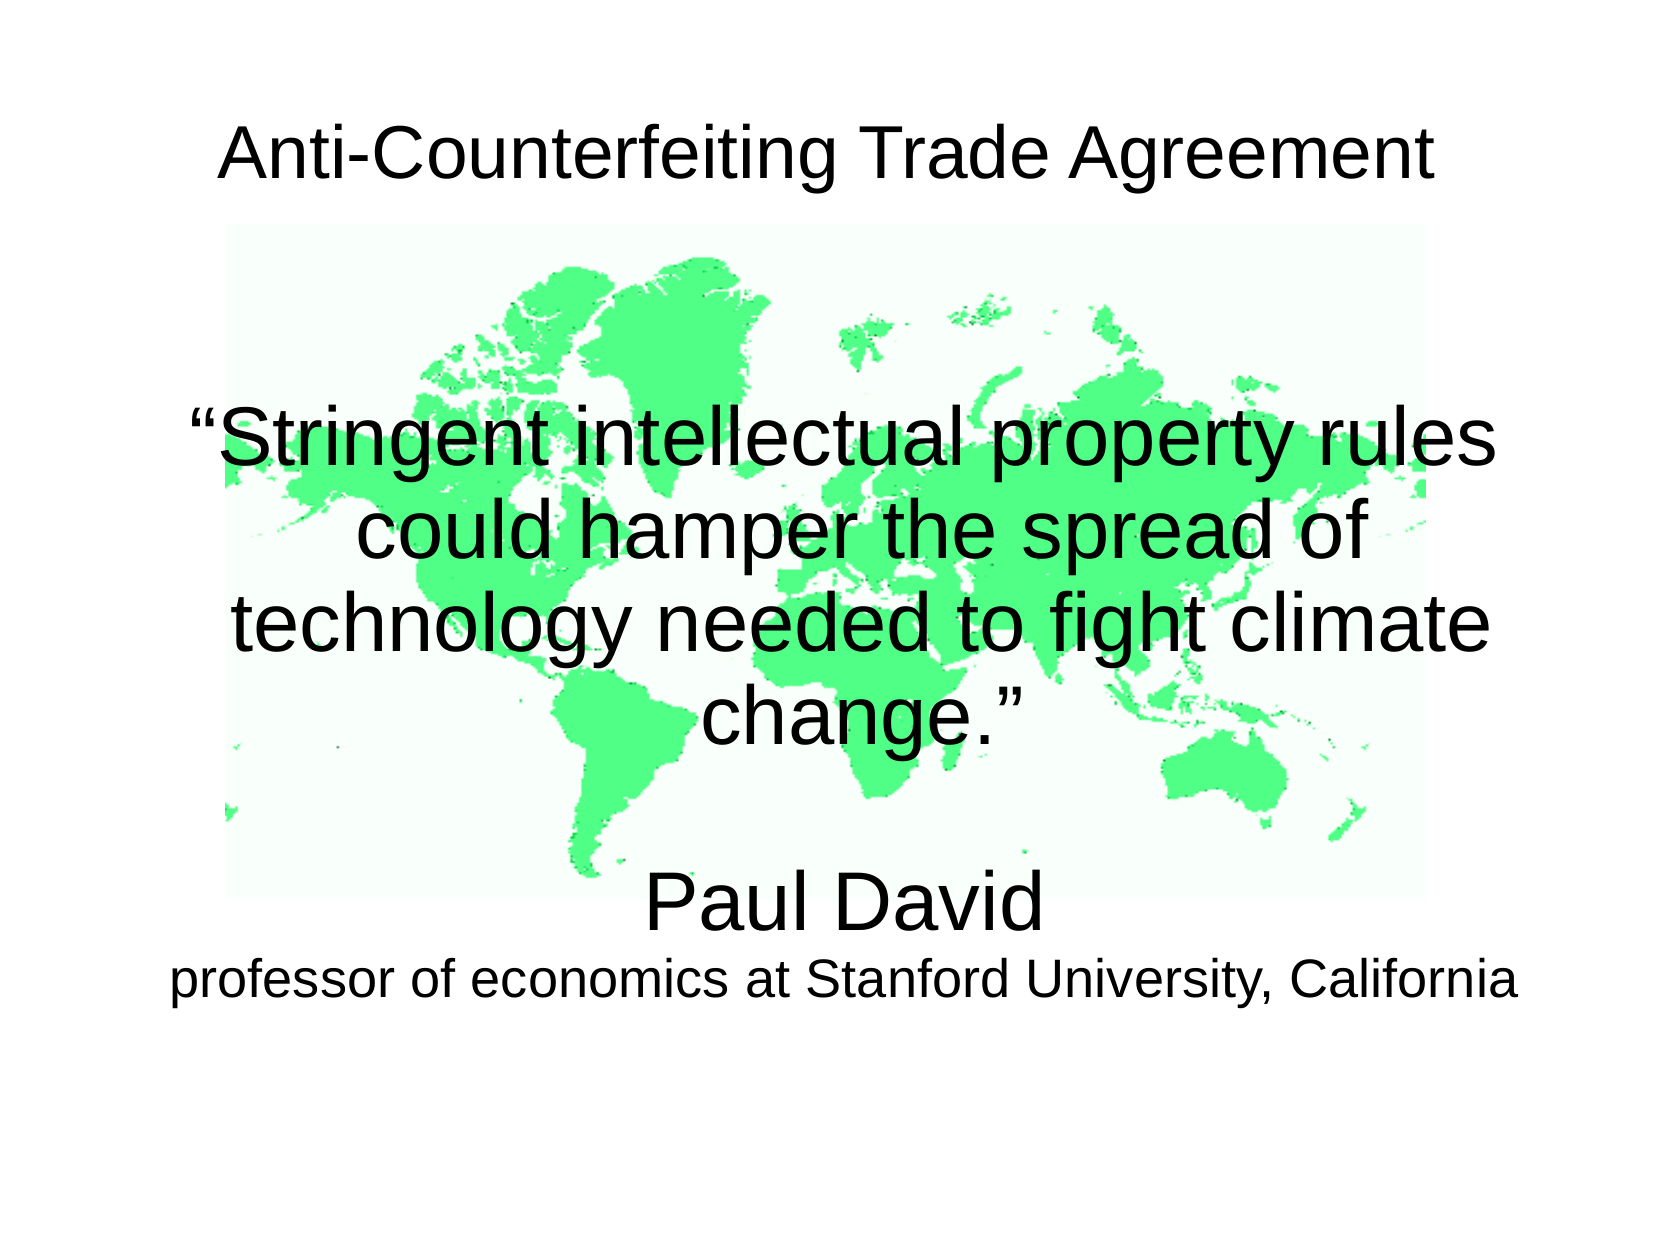

# Anti-Counterfeiting Trade Agreement
“Stringent intellectual property rules could hamper the spread of technology needed to fight climate change.”
Paul David
professor of economics at Stanford University, California